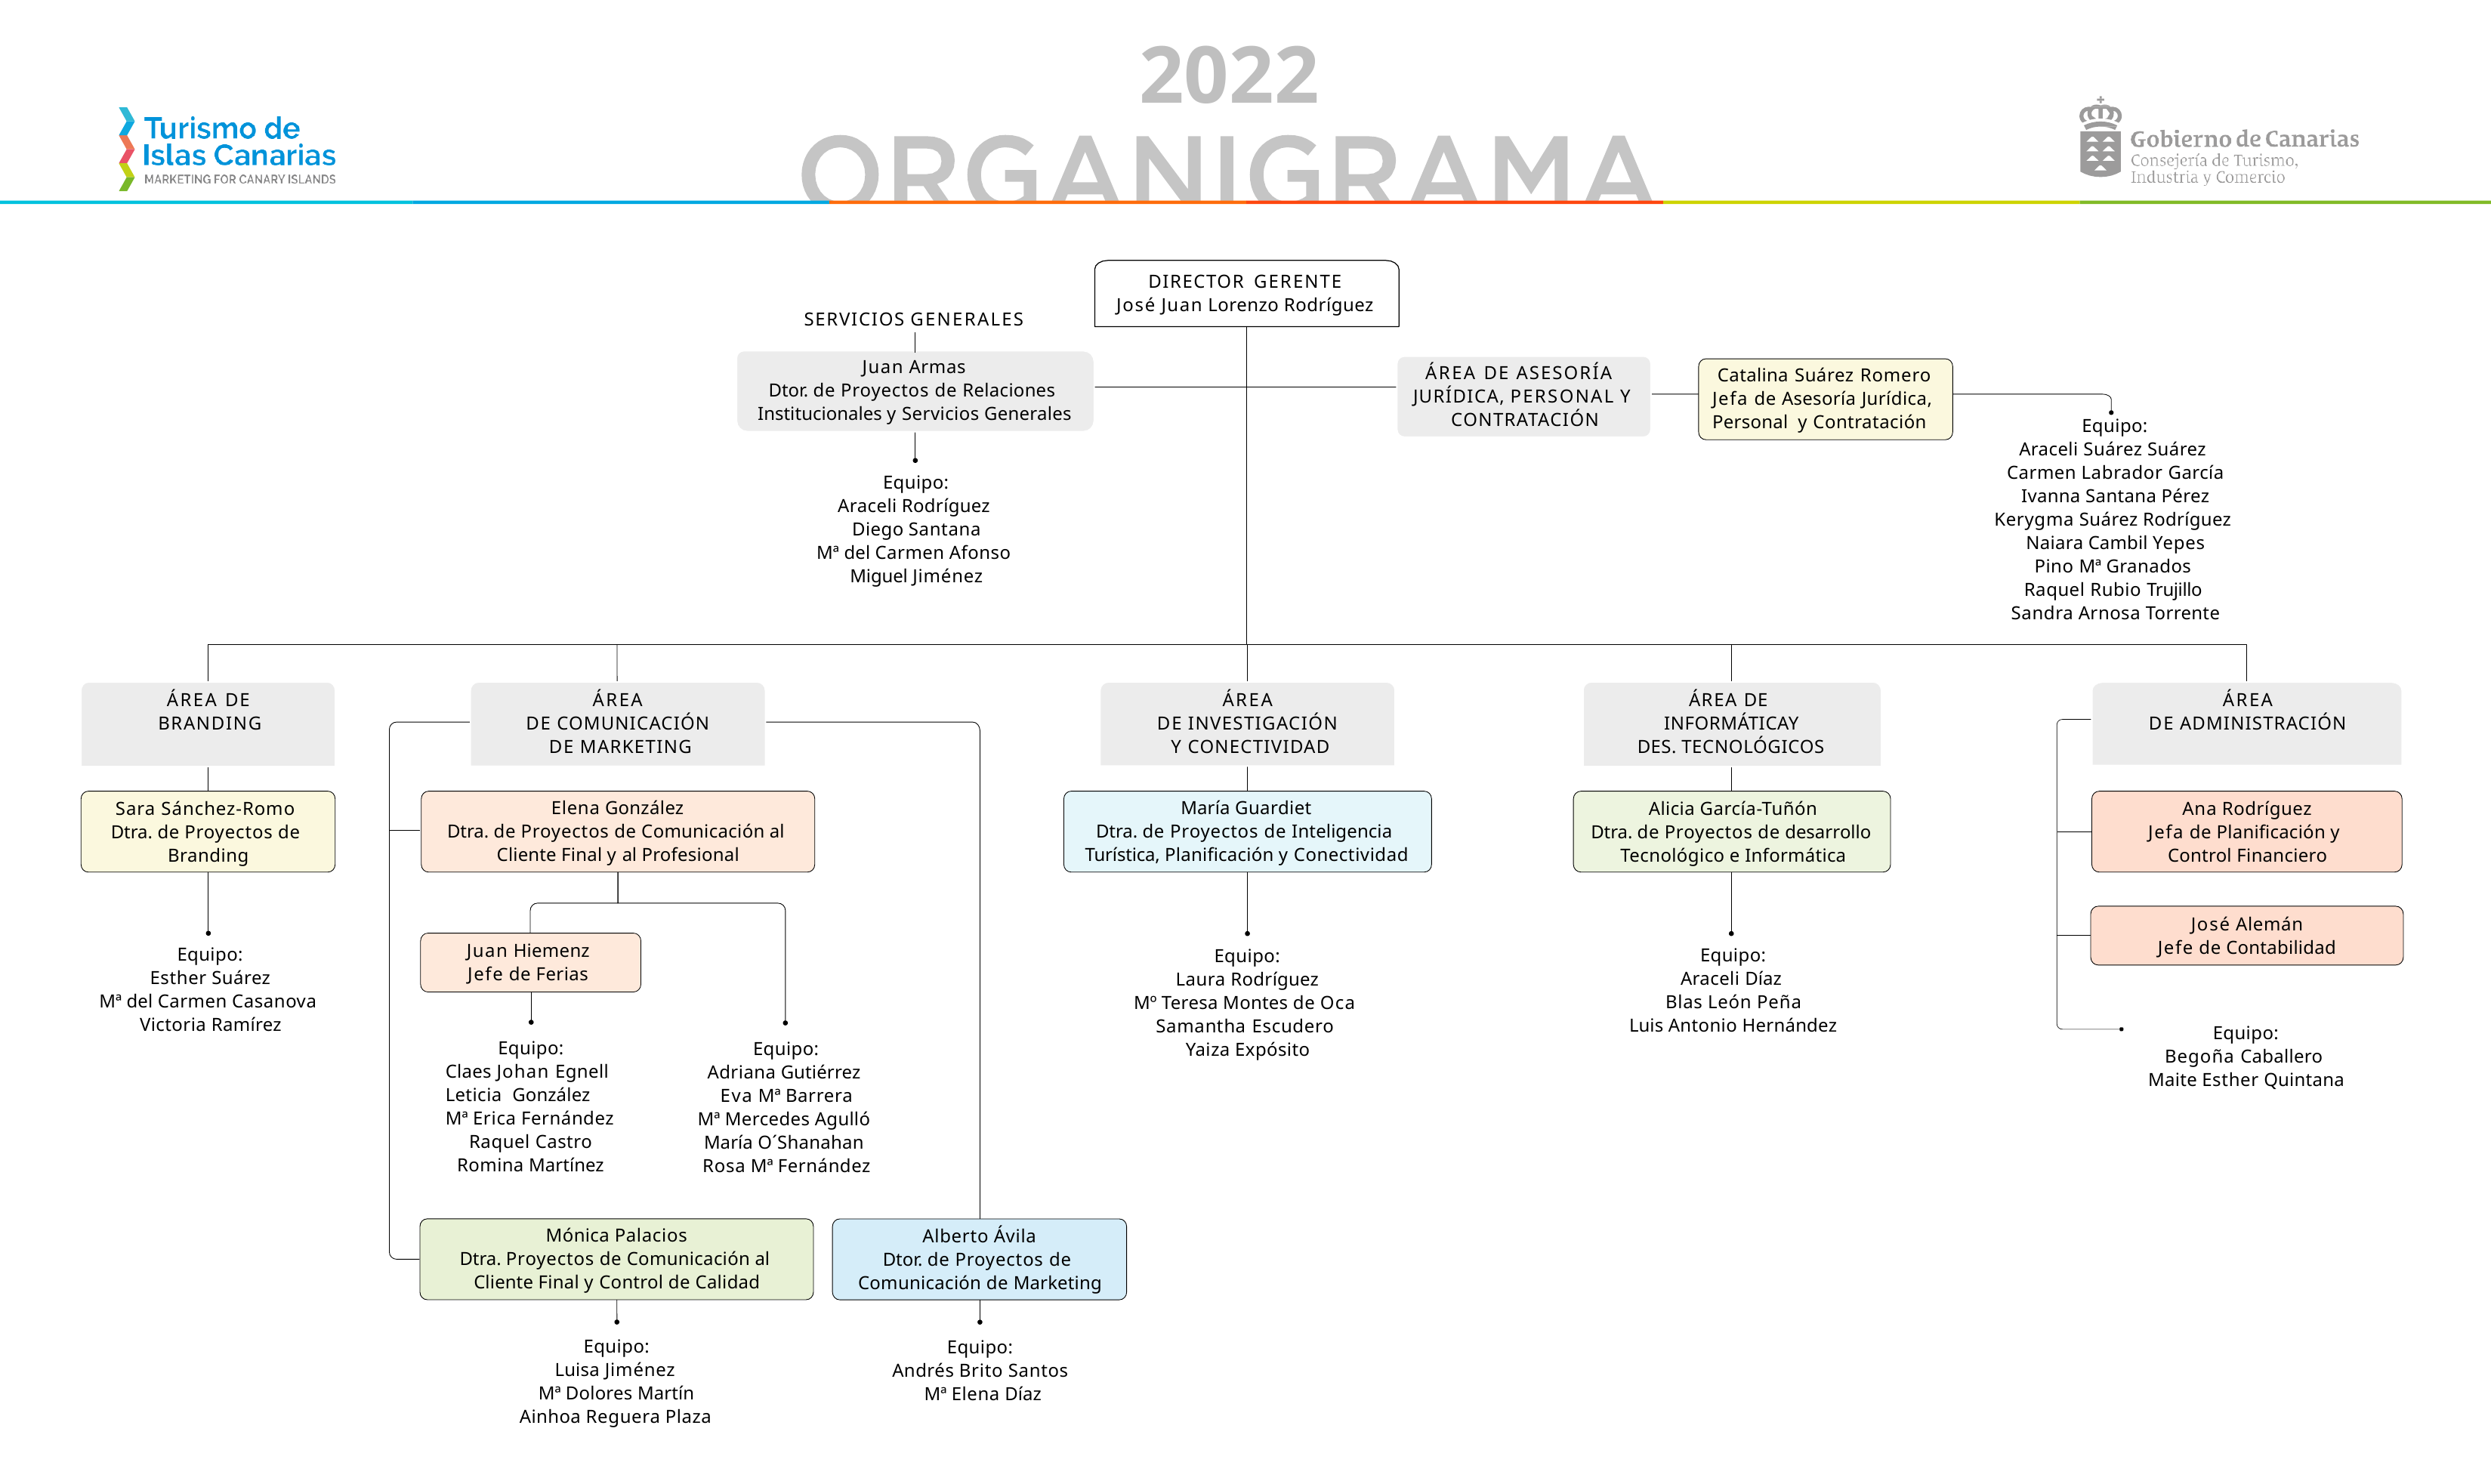

2022
DIRECTOR GERENTE
José Juan Lorenzo Rodríguez
SERVICIOS GENERALES
Juan Armas
Dtor. de Proyectos de Relaciones Institucionales y Servicios Generales
ÁREA DE ASESORÍA JURÍDICA, PERSONAL Y CONTRATACIÓN
Catalina Suárez Romero Jefa de Asesoría Jurídica, Personal y Contratación
Equipo:
Araceli Suárez Suárez Carmen Labrador García
Ivanna Santana Pérez
Kerygma Suárez Rodríguez Naiara Cambil Yepes
Pino Mª Granados Raquel Rubio Trujillo Sandra Arnosa Torrente
Equipo:
Araceli Rodríguez Diego Santana
Mª del Carmen Afonso Miguel Jiménez
ÁREA
DE INVESTIGACIÓN Y CONECTIVIDAD
ÁREA DE INFORMÁTICAY
DES. TECNOLÓGICOS
ÁREA DE BRANDING
ÁREA
DE COMUNICACIÓN DE MARKETING
ÁREA
DE ADMINISTRACIÓN
Elena González
Dtra. de Proyectos de Comunicación al Cliente Final y al Profesional
María Guardiet
Dtra. de Proyectos de Inteligencia Turística, Planificación y Conectividad
Sara Sánchez-Romo Dtra. de Proyectos de Branding
Alicia García-Tuñón
Dtra. de Proyectos de desarrollo Tecnológico e Informática
Ana Rodríguez
Jefa de Planificación y Control Financiero
José Alemán
Jefe de Contabilidad
Juan Hiemenz
Jefe de Ferias
Equipo:
Esther Suárez
Mª del Carmen Casanova Victoria Ramírez
Equipo:
Araceli Díaz Blas León Peña
Luis Antonio Hernández
Equipo:
Laura Rodríguez
Mº Teresa Montes de Oca Samantha Escudero Yaiza Expósito
Equipo:
Begoña Caballero Maite Esther Quintana
Equipo: Claes Johan Egnell Leticia González Mª Erica Fernández
Raquel Castro Romina Martínez
Equipo:
Adriana Gutiérrez Eva Mª Barrera
Mª Mercedes Agulló María O´Shanahan Rosa Mª Fernández
Mónica Palacios
Dtra. Proyectos de Comunicación al Cliente Final y Control de Calidad
Alberto Ávila
Dtor. de Proyectos de Comunicación de Marketing
Equipo:
Luisa Jiménez Mª Dolores Martín
Ainhoa Reguera Plaza
Equipo:
Andrés Brito Santos Mª Elena Díaz